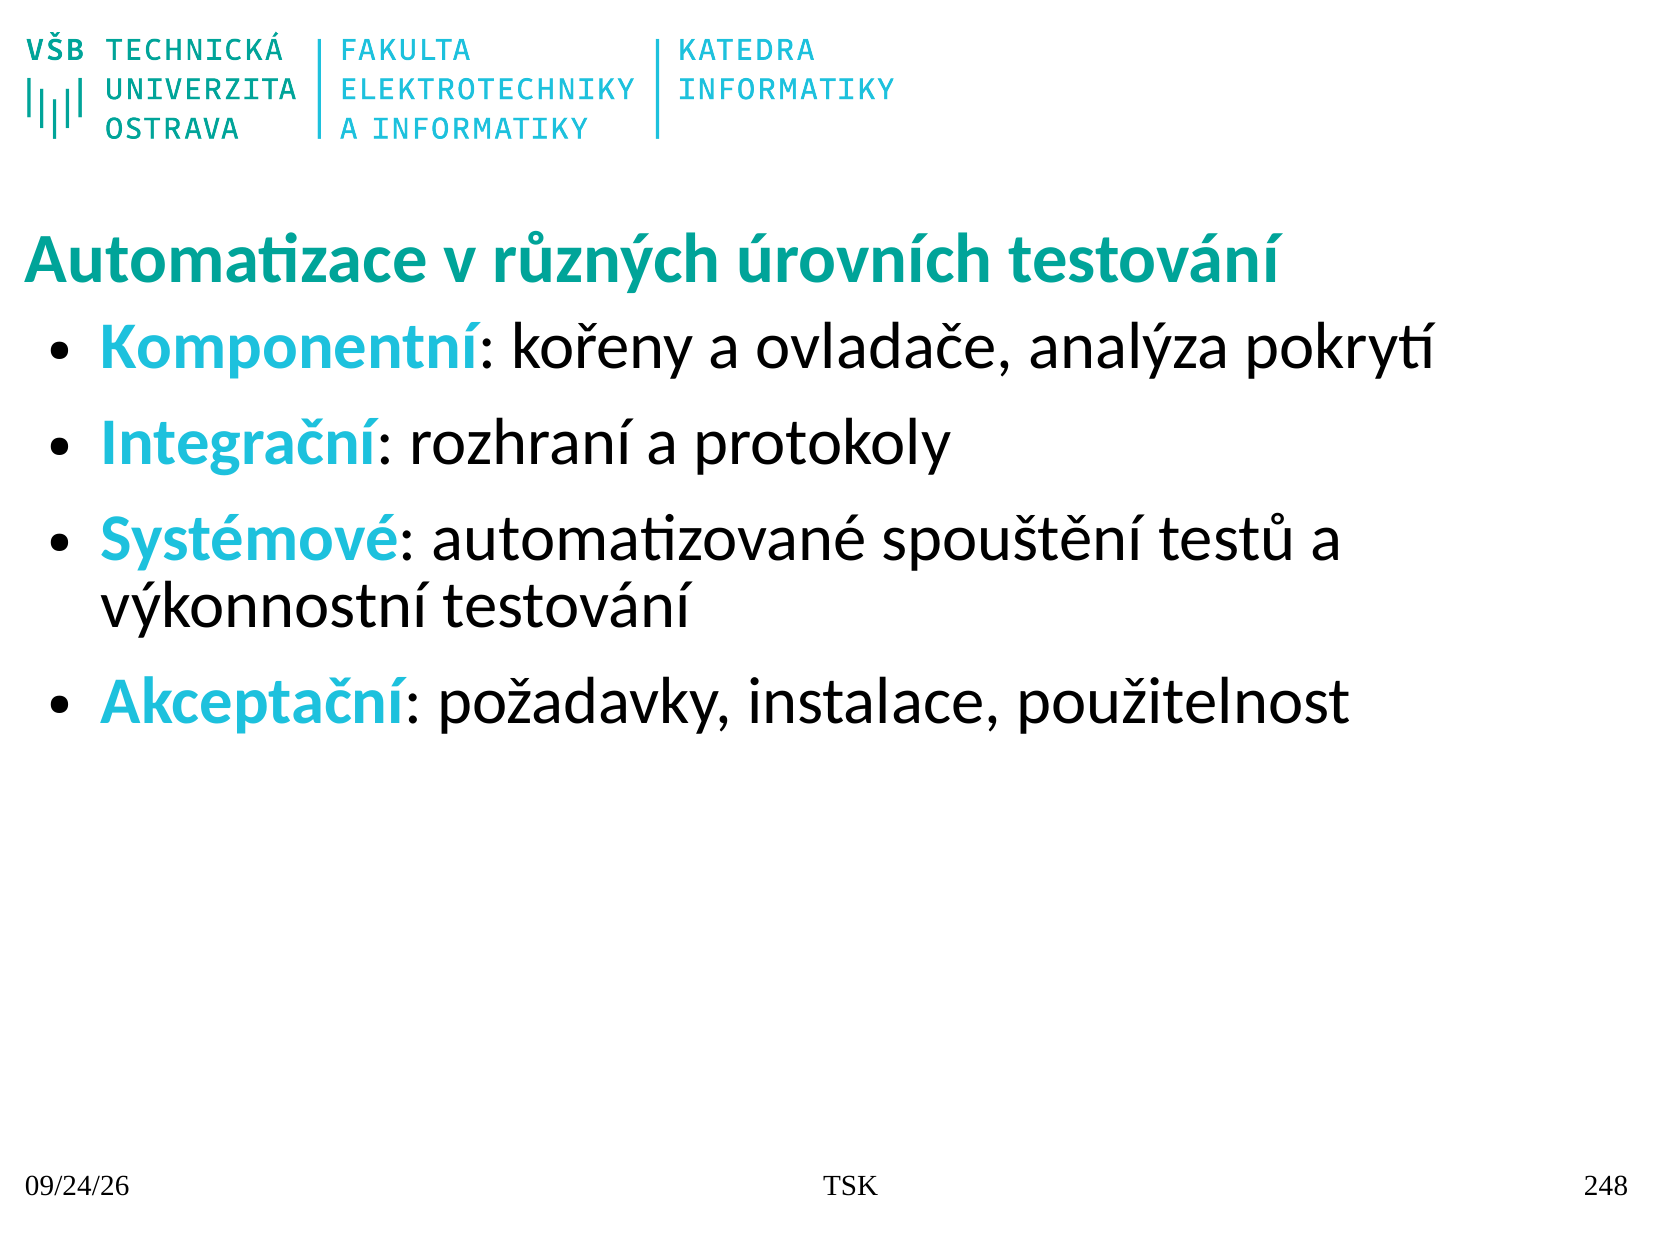

# Automatizace v různých úrovních testování
Komponentní: kořeny a ovladače, analýza pokrytí
Integrační: rozhraní a protokoly
Systémové: automatizované spouštění testů a výkonnostní testování
Akceptační: požadavky, instalace, použitelnost
TSK
248